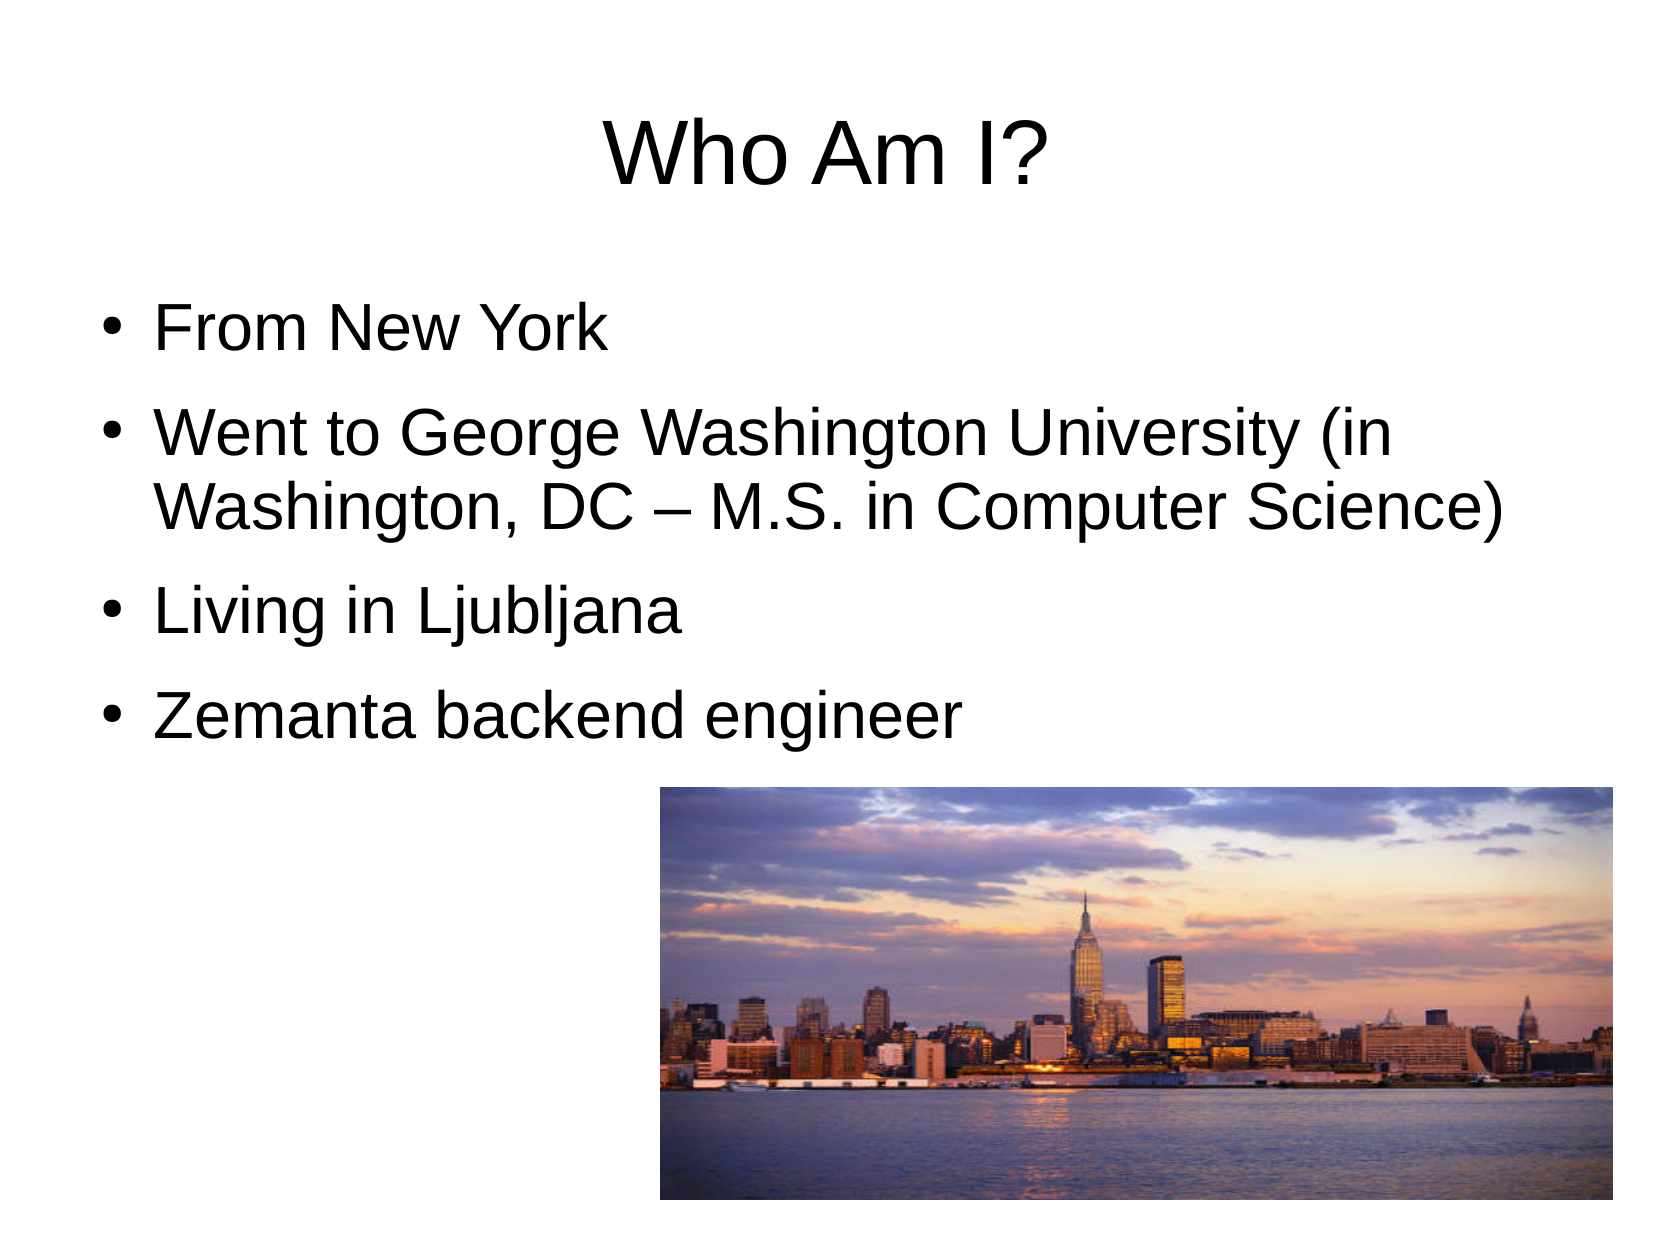

# Who Am I?
From New York
Went to George Washington University (in Washington, DC – M.S. in Computer Science)
Living in Ljubljana
Zemanta backend engineer